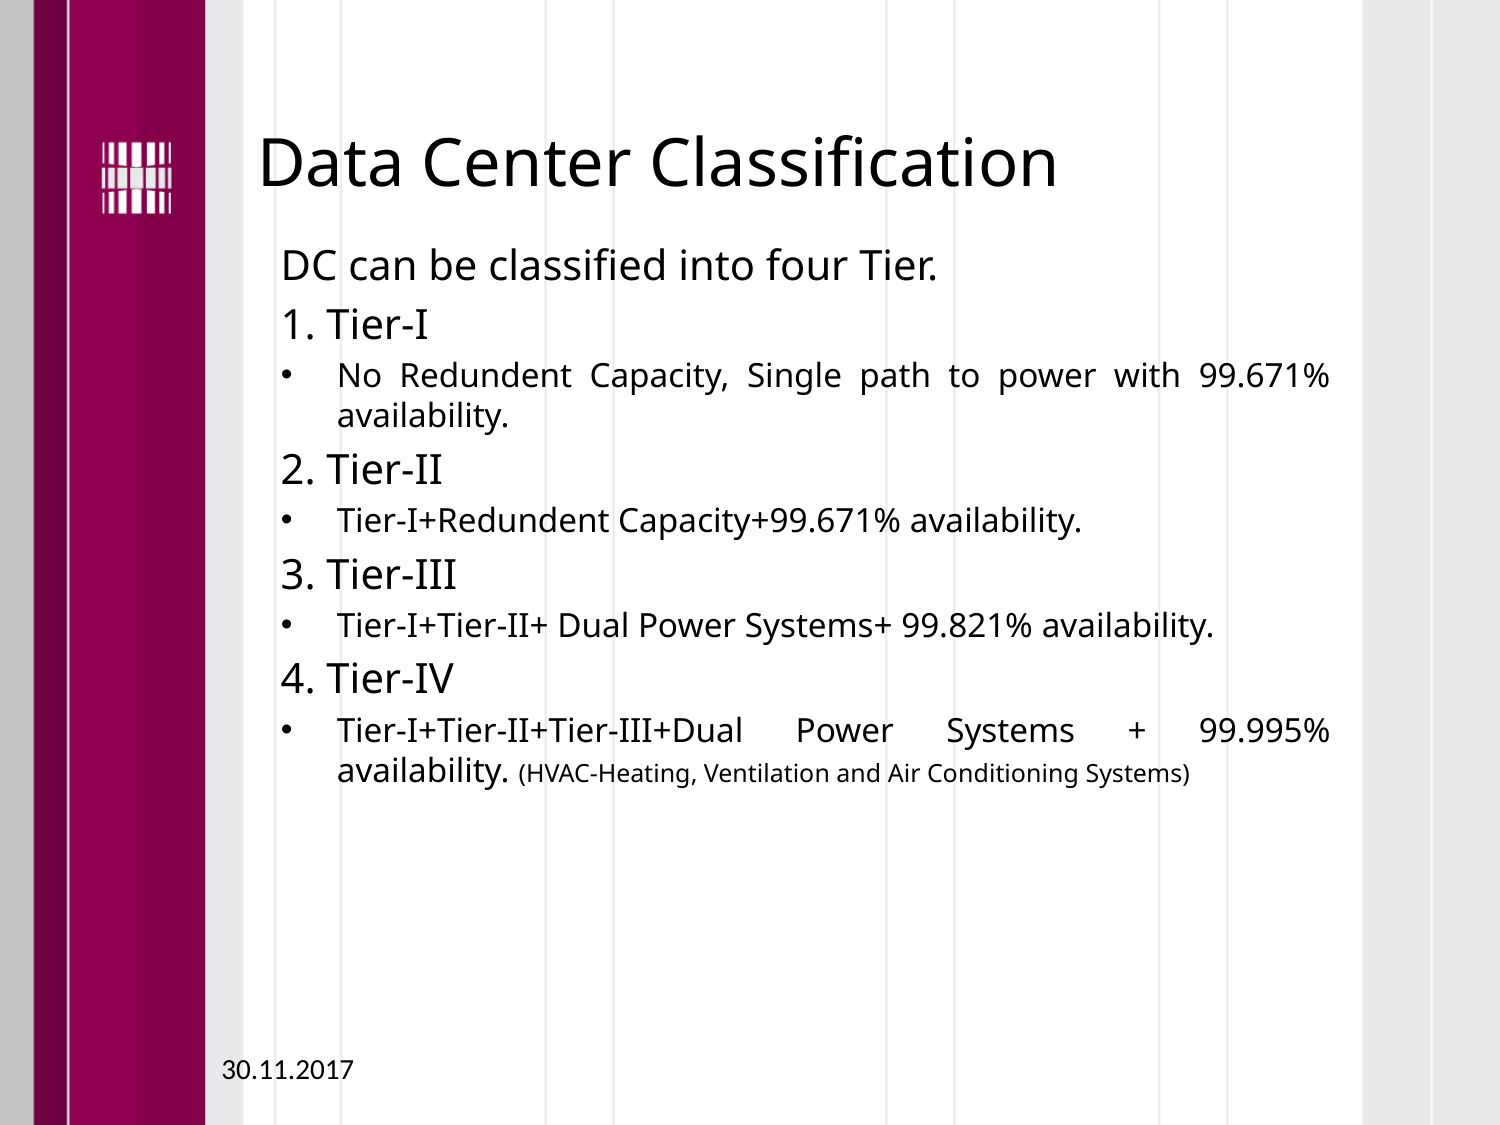

# Data Center Classification
DC can be classified into four Tier.
1. Tier-I
No Redundent Capacity, Single path to power with 99.671% availability.
2. Tier-II
Tier-I+Redundent Capacity+99.671% availability.
3. Tier-III
Tier-I+Tier-II+ Dual Power Systems+ 99.821% availability.
4. Tier-IV
Tier-I+Tier-II+Tier-III+Dual Power Systems + 99.995% availability. (HVAC-Heating, Ventilation and Air Conditioning Systems)
30.11.2017